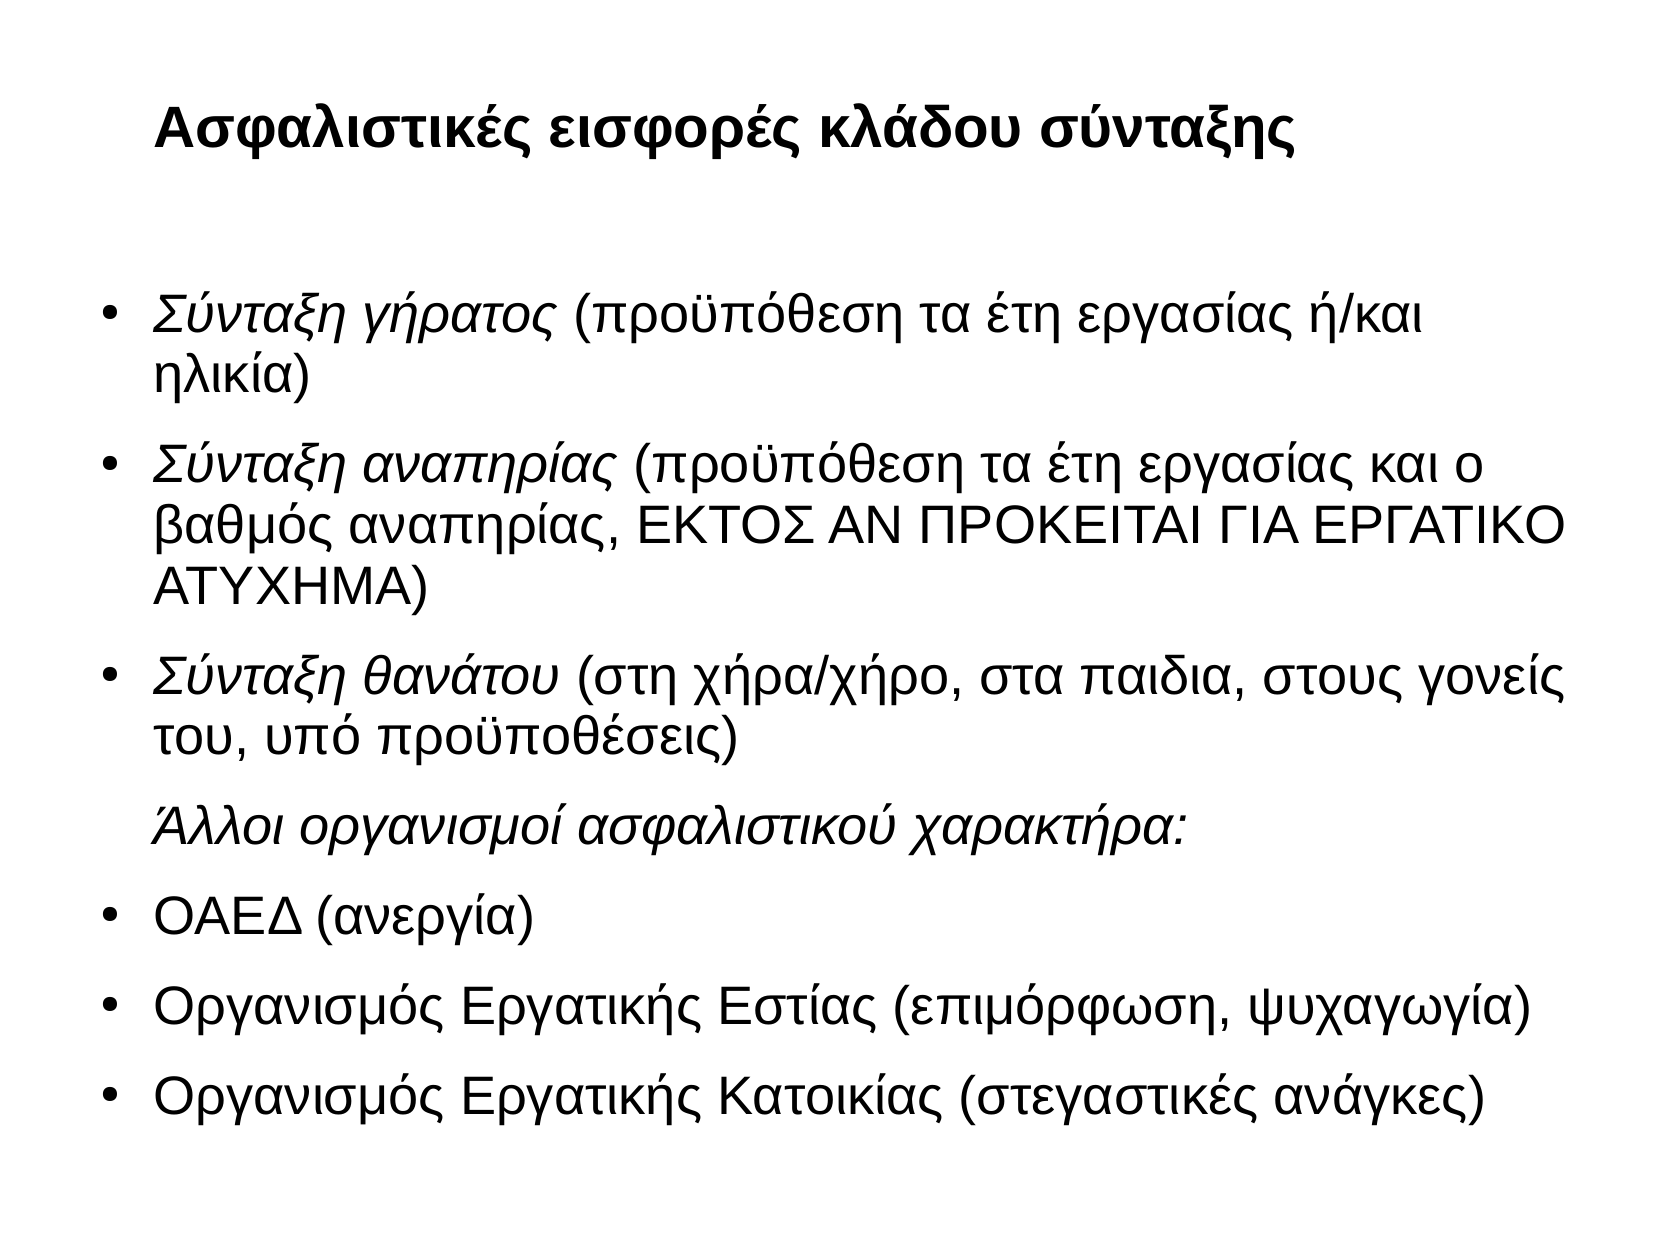

# Ασφαλιστικές εισφορές κλάδου σύνταξης
Σύνταξη γήρατος (προϋπόθεση τα έτη εργασίας ή/και ηλικία)
Σύνταξη αναπηρίας (προϋπόθεση τα έτη εργασίας και ο βαθμός αναπηρίας, ΕΚΤΟΣ ΑΝ ΠΡΟΚΕΙΤΑΙ ΓΙΑ ΕΡΓΑΤΙΚΟ ΑΤΥΧΗΜΑ)
Σύνταξη θανάτου (στη χήρα/χήρο, στα παιδια, στους γονείς του, υπό προϋποθέσεις)
Άλλοι οργανισμοί ασφαλιστικού χαρακτήρα:
ΟΑΕΔ (ανεργία)
Οργανισμός Εργατικής Εστίας (επιμόρφωση, ψυχαγωγία)
Οργανισμός Εργατικής Κατοικίας (στεγαστικές ανάγκες)